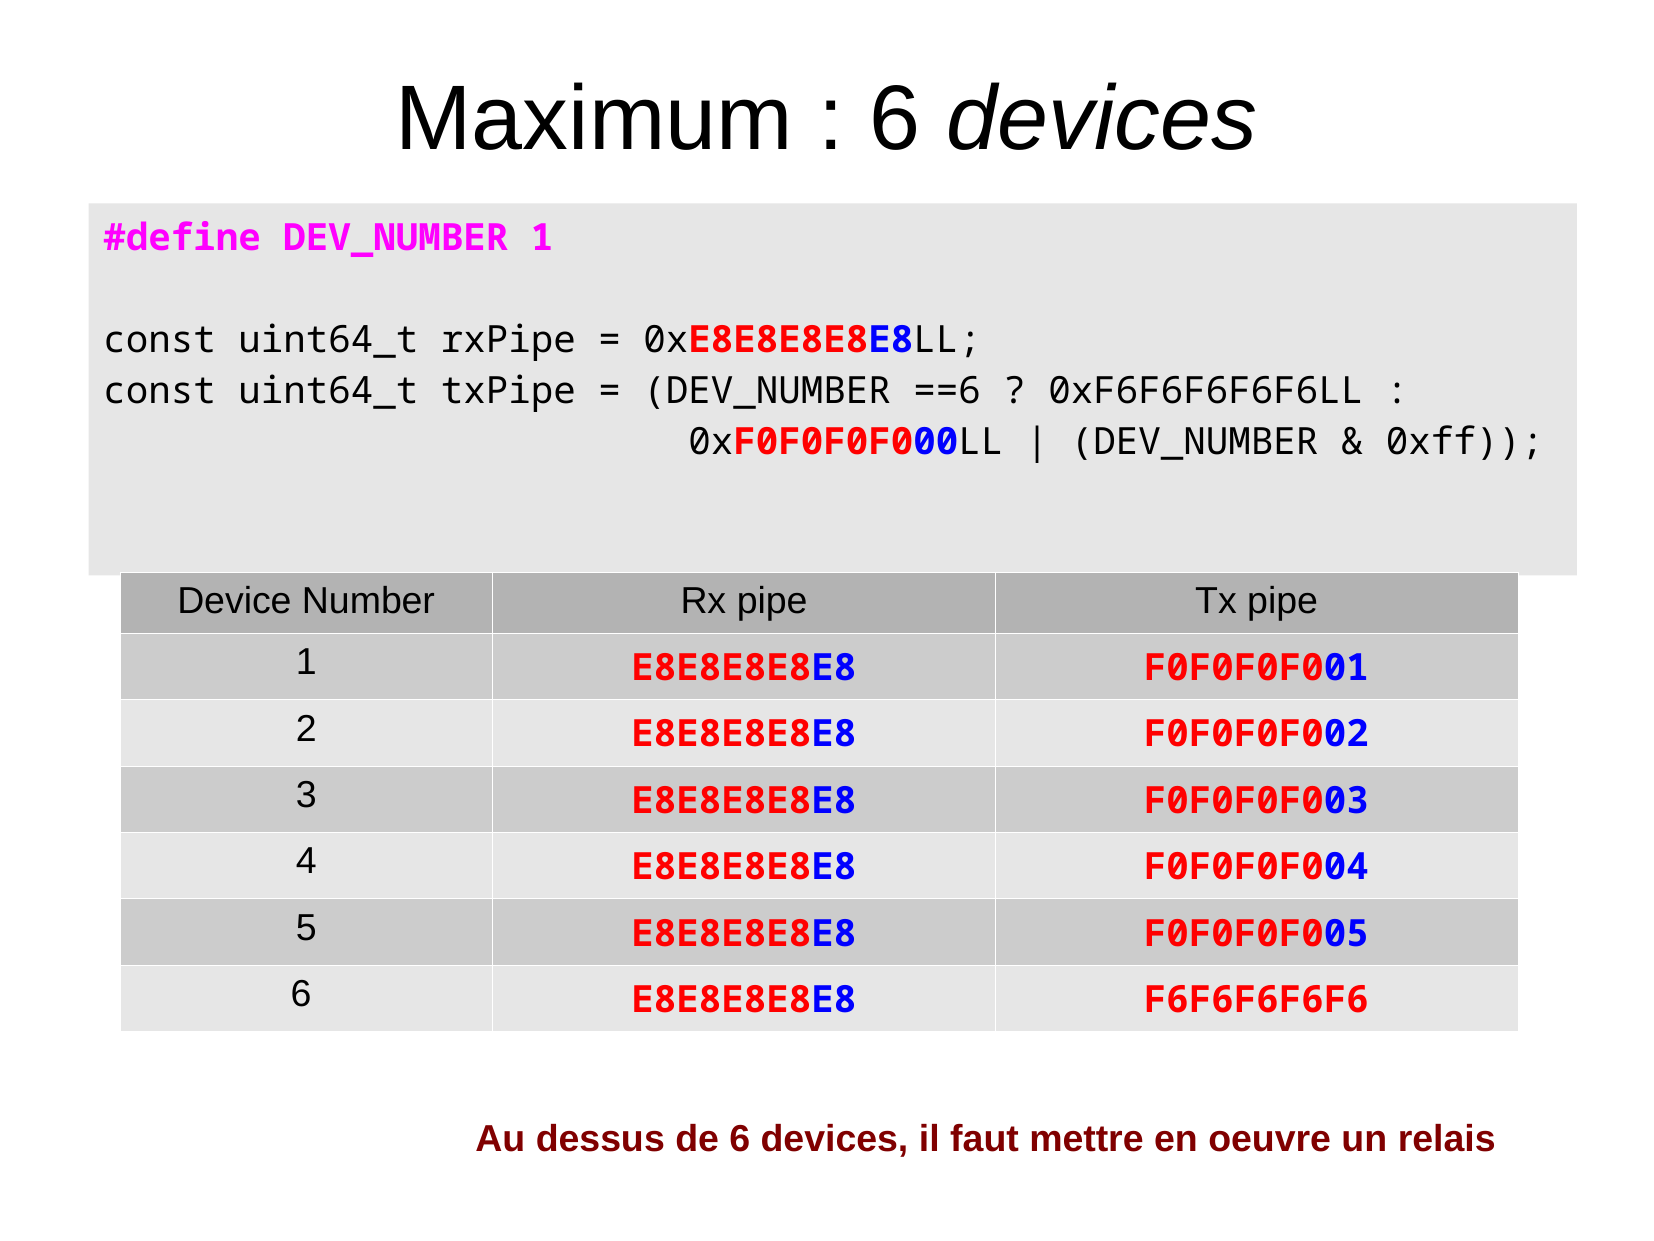

# Maximum : 6 devices
#define DEV_NUMBER 1
const uint64_t rxPipe = 0xE8E8E8E8E8LL;
const uint64_t txPipe = (DEV_NUMBER ==6 ? 0xF6F6F6F6F6LL : 0xF0F0F0F000LL | (DEV_NUMBER & 0xff));
| Device Number | Rx pipe | Tx pipe |
| --- | --- | --- |
| 1 | E8E8E8E8E8 | F0F0F0F001 |
| 2 | E8E8E8E8E8 | F0F0F0F002 |
| 3 | E8E8E8E8E8 | F0F0F0F003 |
| 4 | E8E8E8E8E8 | F0F0F0F004 |
| 5 | E8E8E8E8E8 | F0F0F0F005 |
| 6 | E8E8E8E8E8 | F6F6F6F6F6 |
Au dessus de 6 devices, il faut mettre en oeuvre un relais